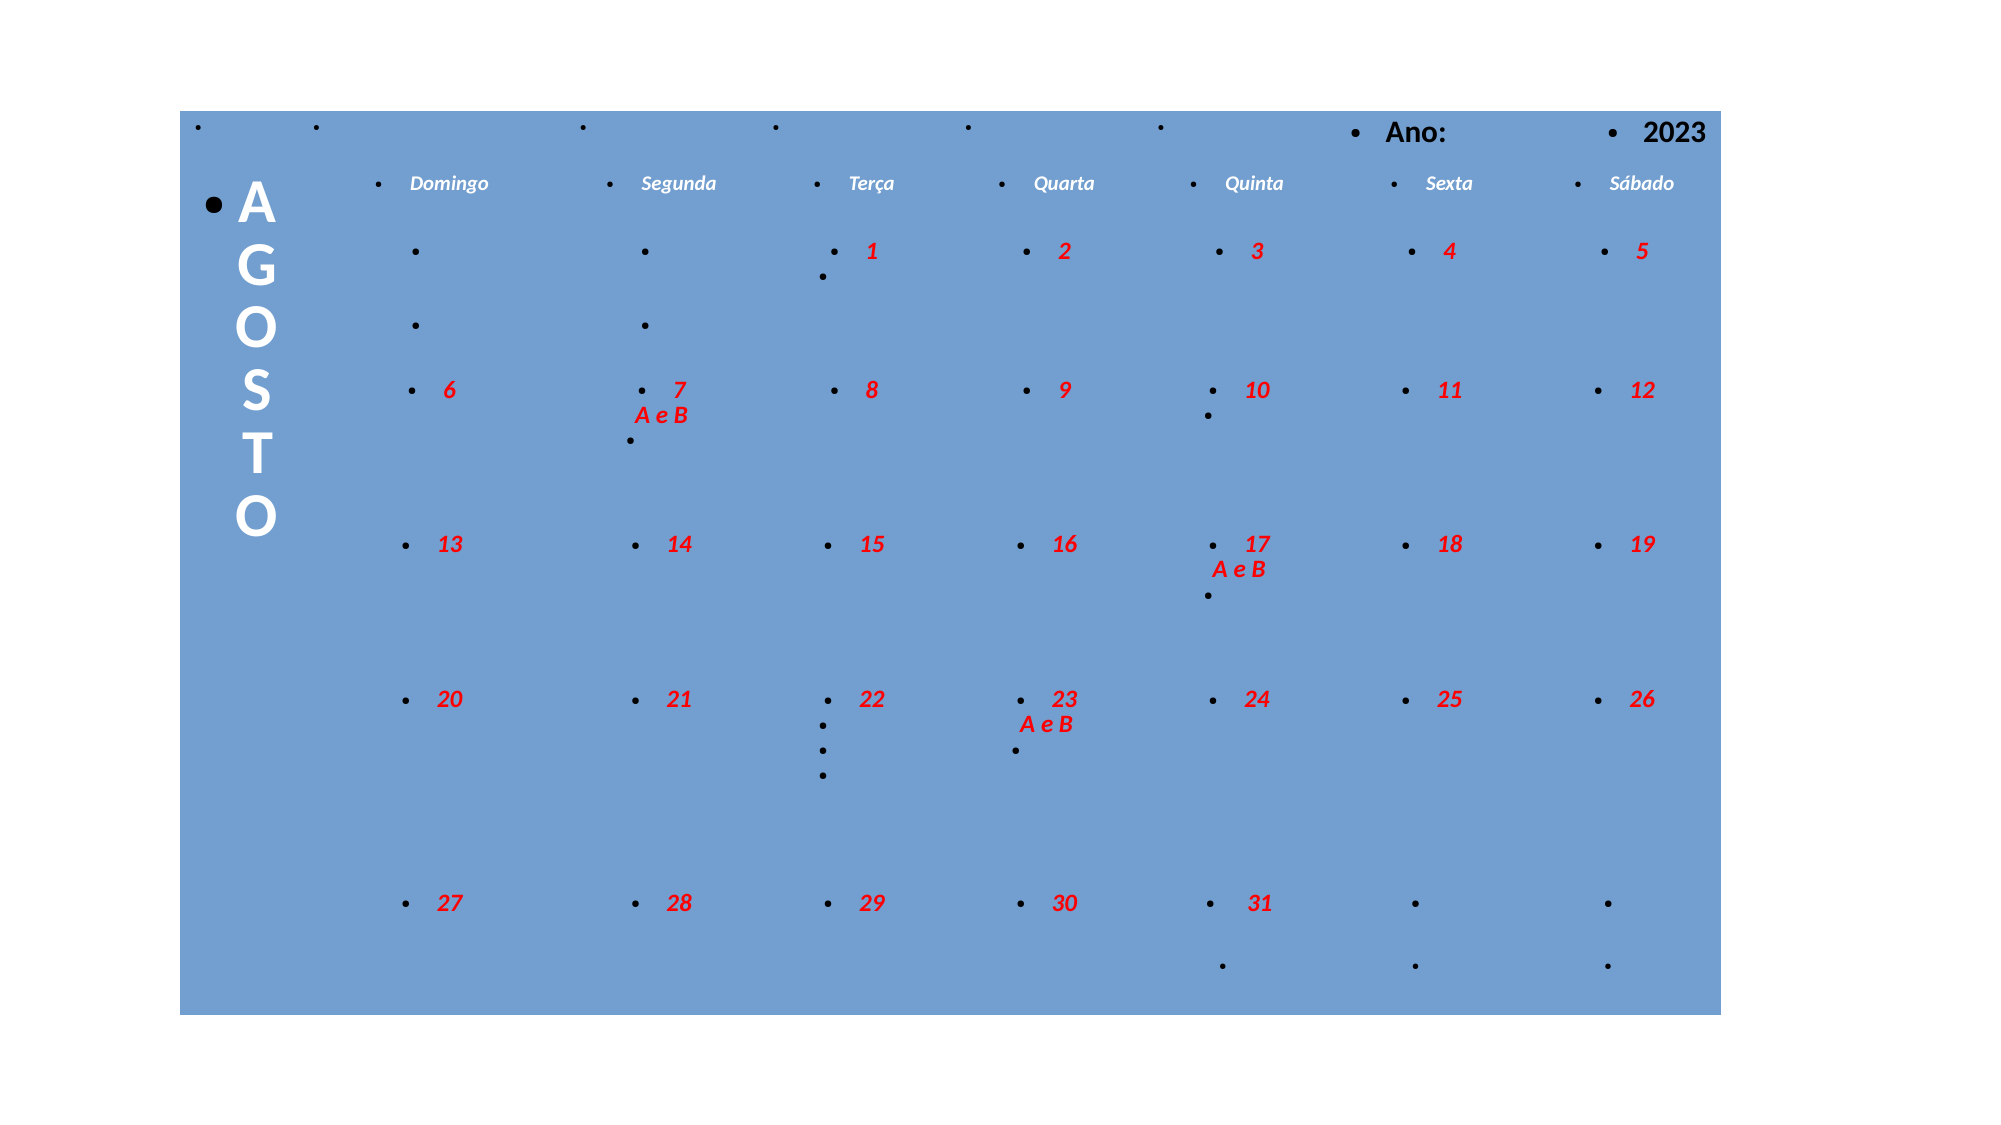

| | | | | | | Ano: | 2023 |
| --- | --- | --- | --- | --- | --- | --- | --- |
| AGOSTO | Domingo | Segunda | Terça | Quarta | Quinta | Sexta | Sábado |
| | | | 1 | 2 | 3 | 4 | 5 |
| | | | | | | | |
| | 6 | 7 A e B | 8 | 9 | 10 | 11 | 12 |
| | | | | | | | |
| | 13 | 14 | 15 | 16 | 17 A e B | 18 | 19 |
| | | | | | | | |
| | 20 | 21 | 22 | 23 A e B | 24 | 25 | 26 |
| | | | | | | | |
| | 27 | 28 | 29 | 30 | 31 | | |
| | | | | | | | |